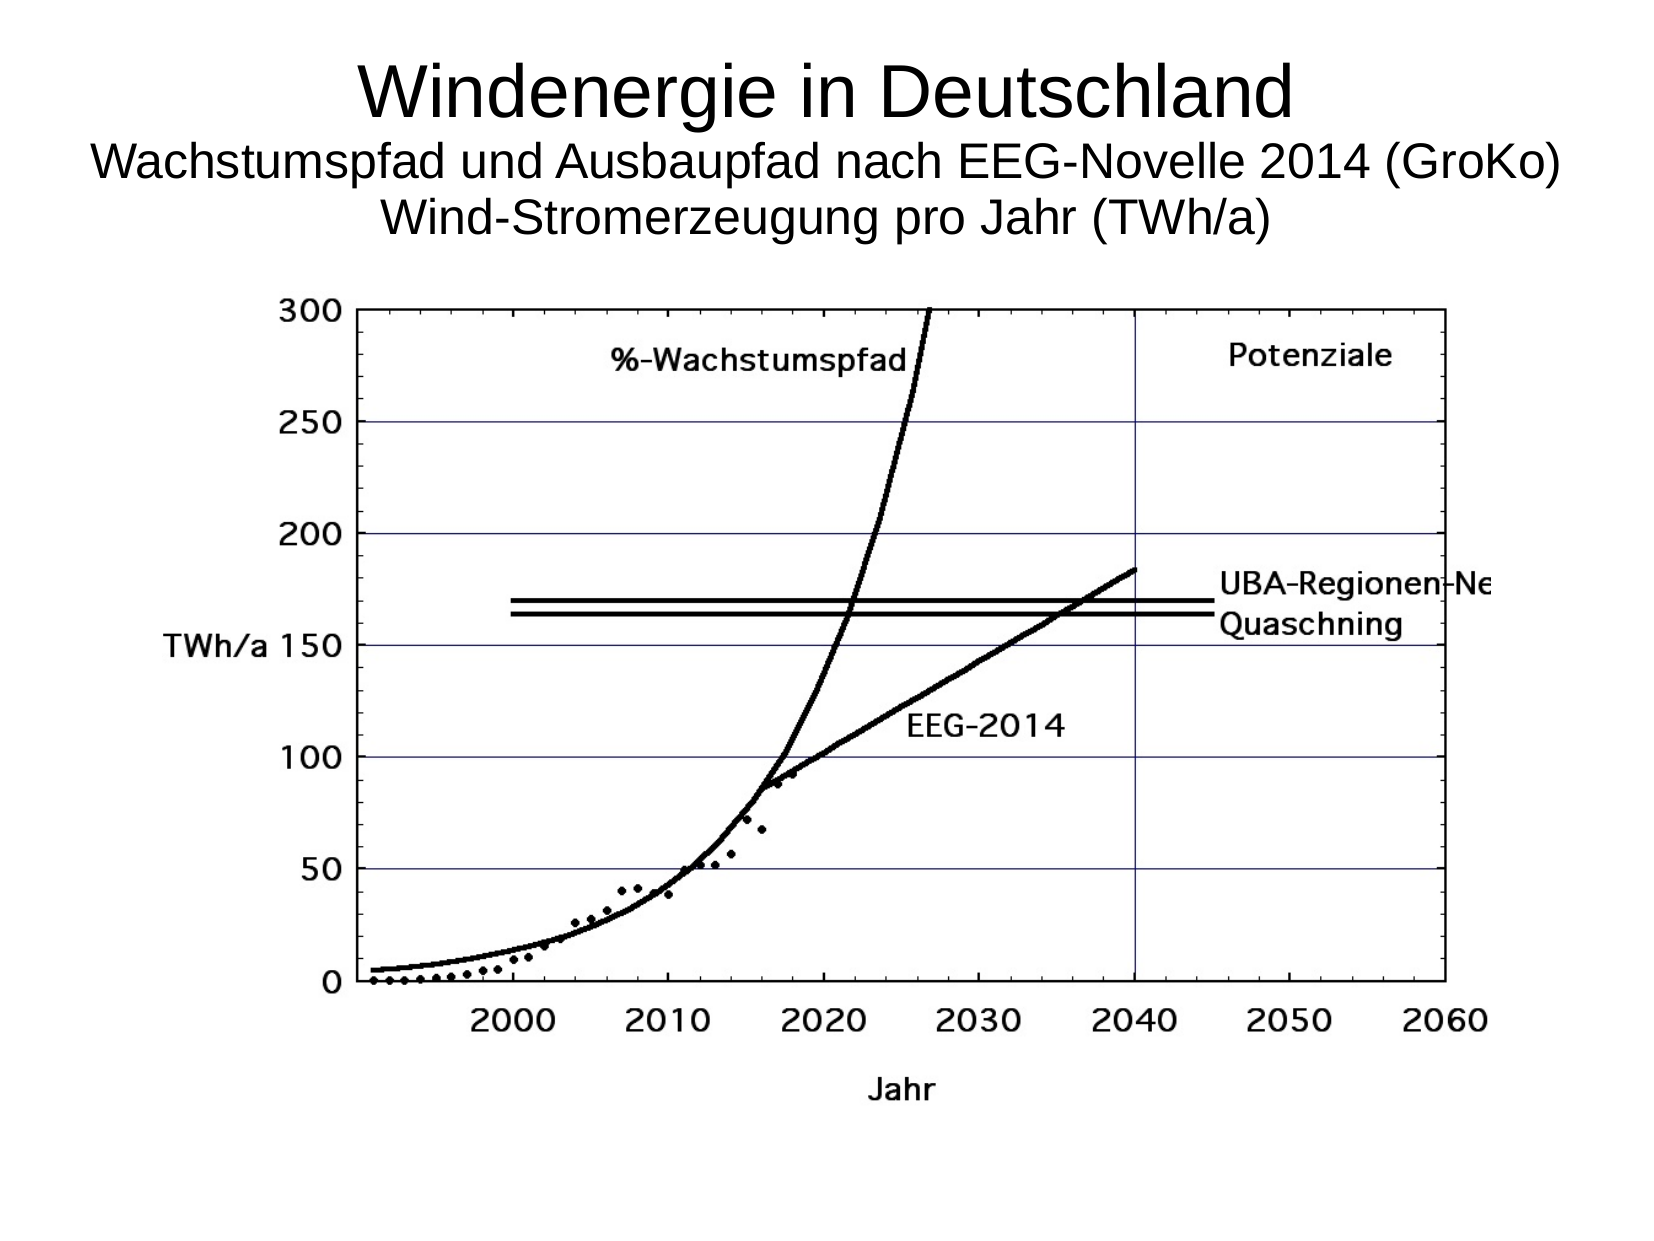

# Windenergie in Deutschland Wachstumspfad und Ausbaupfad nach EEG-Novelle 2014 (GroKo) Wind-Stromerzeugung pro Jahr (TWh/a)